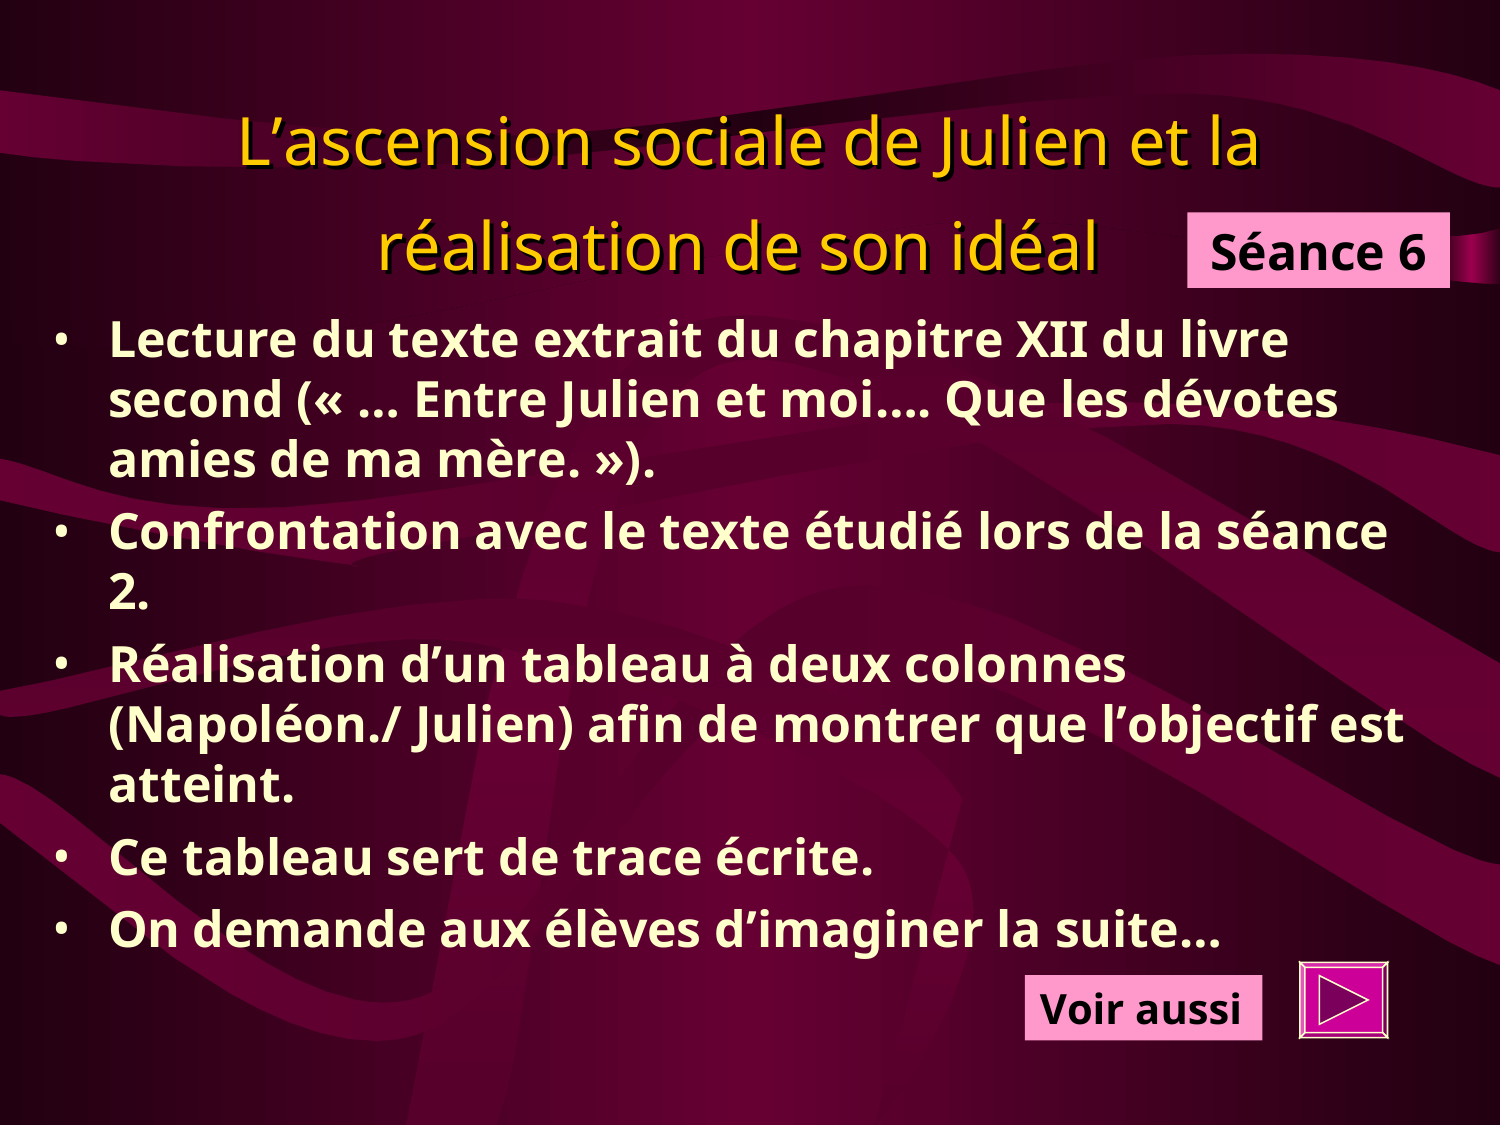

# L’ascension sociale de Julien et la réalisation de son idéal
Séance 6
Lecture du texte extrait du chapitre XII du livre second (« … Entre Julien et moi…. Que les dévotes amies de ma mère. »).
Confrontation avec le texte étudié lors de la séance 2.
Réalisation d’un tableau à deux colonnes (Napoléon./ Julien) afin de montrer que l’objectif est atteint.
Ce tableau sert de trace écrite.
On demande aux élèves d’imaginer la suite…
Voir aussi